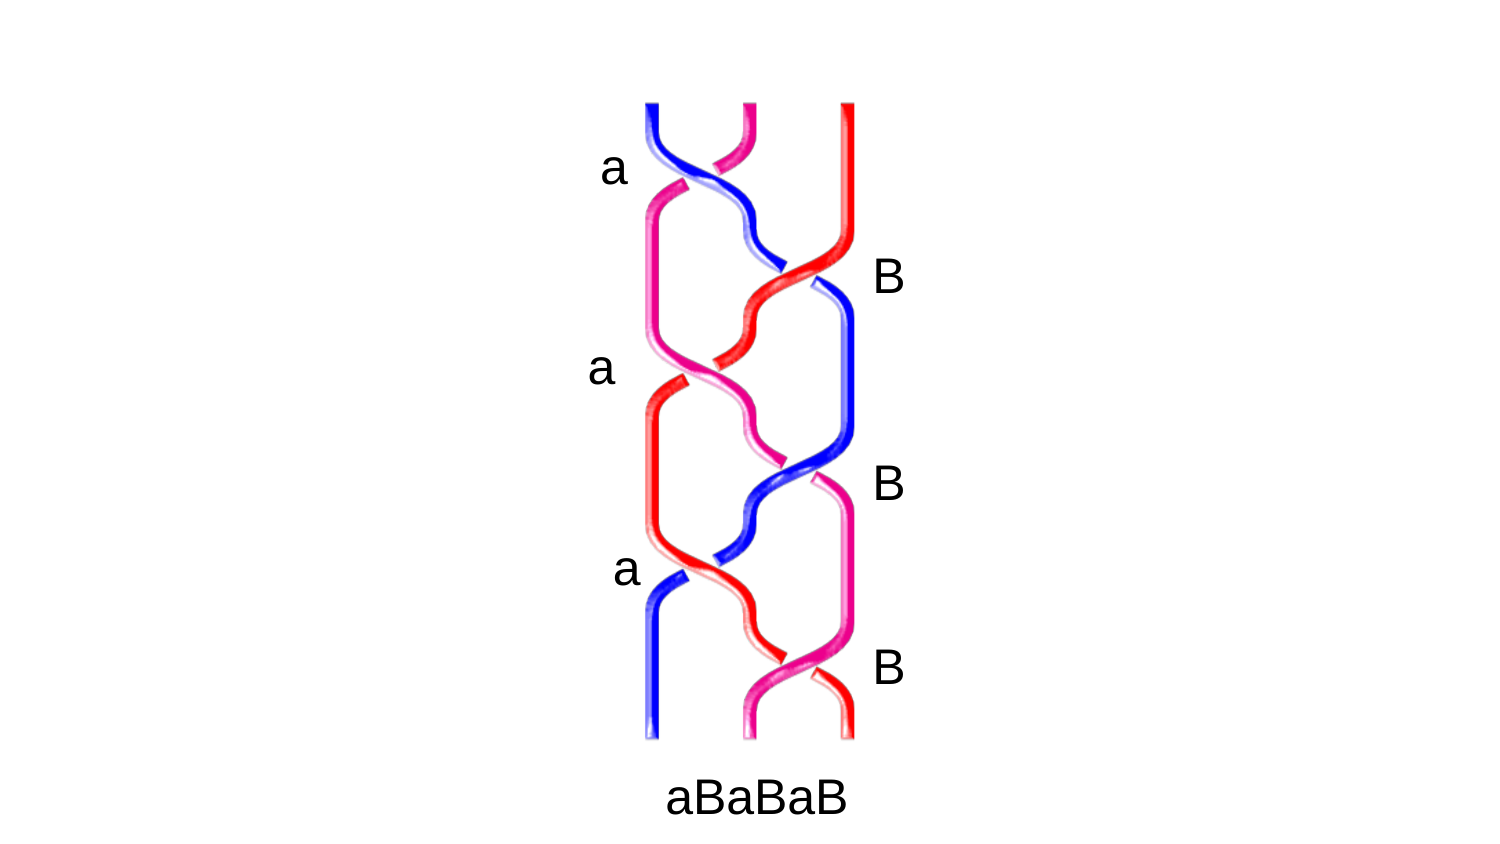

a
B
a
B
a
B
aBaBaB